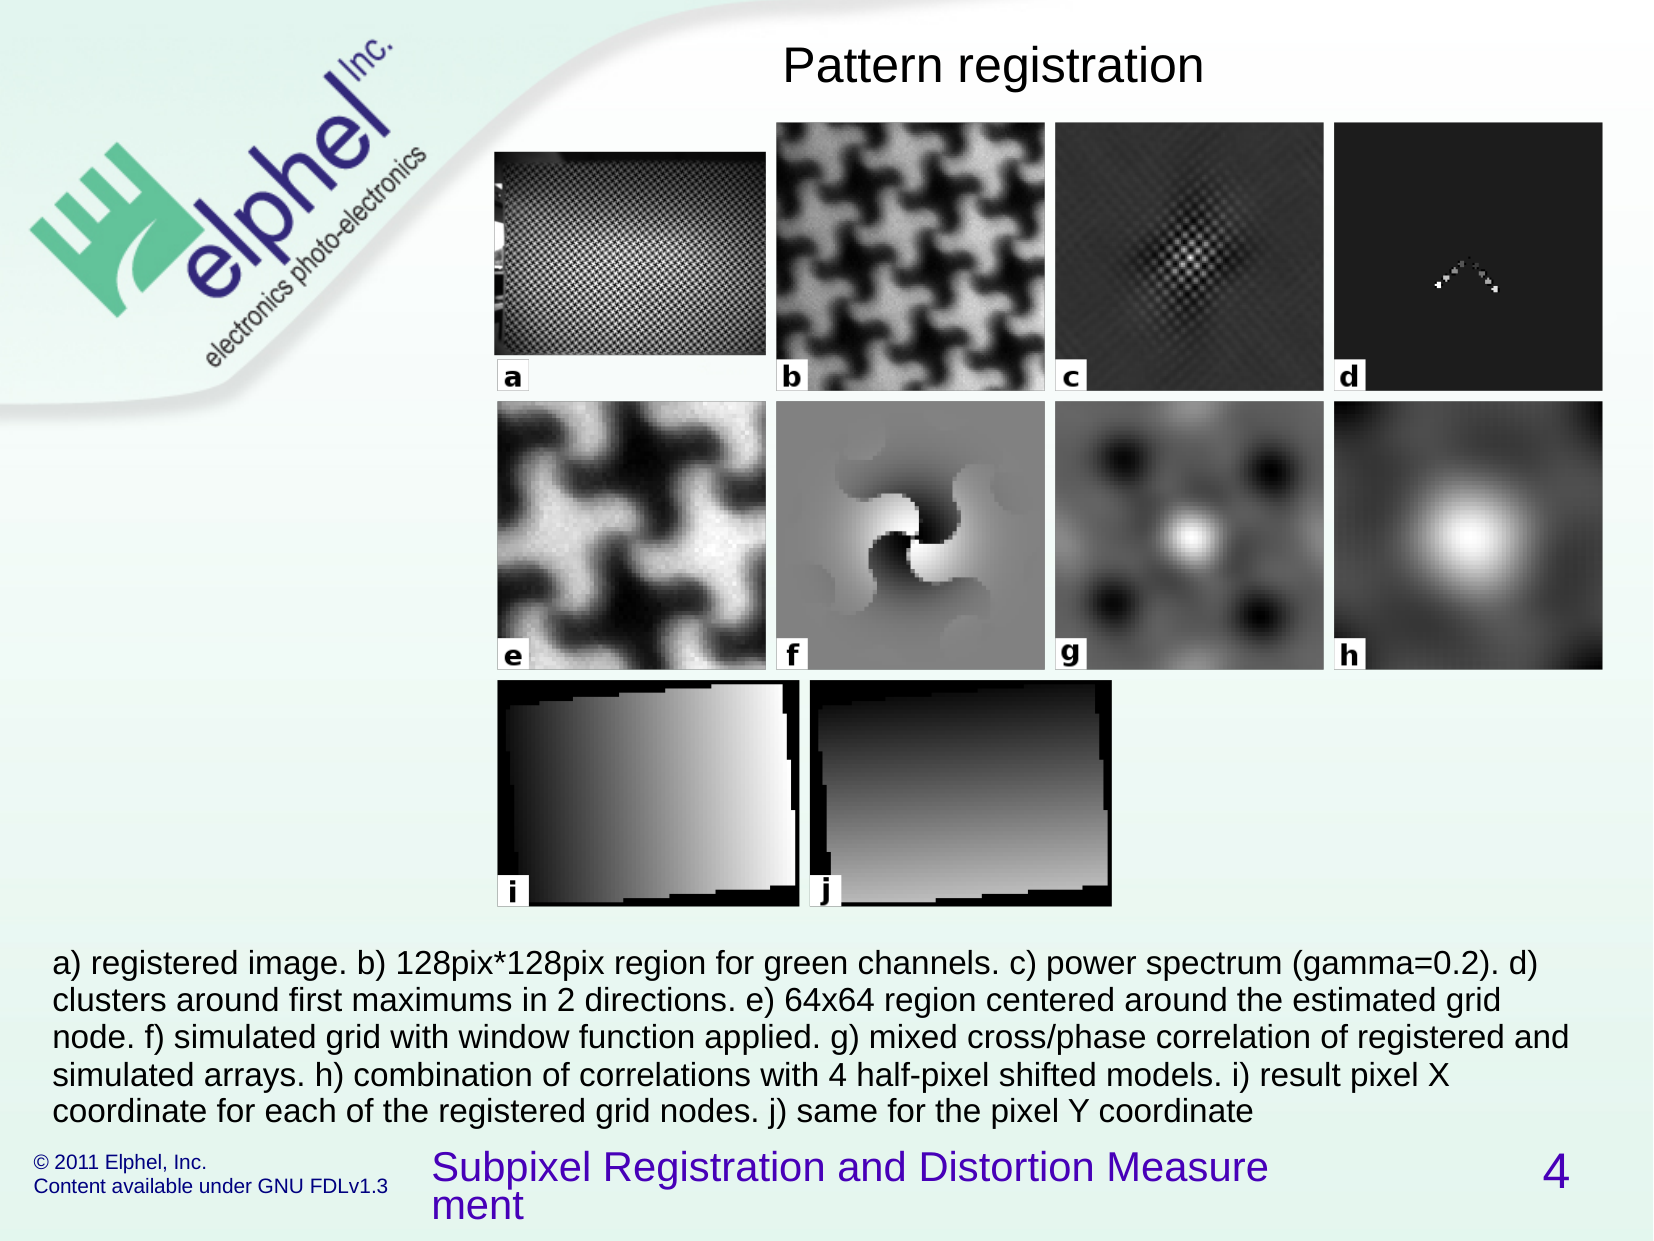

# Pattern registration
a) registered image. b) 128pix*128pix region for green channels. c) power spectrum (gamma=0.2). d) clusters around first maximums in 2 directions. e) 64x64 region centered around the estimated grid node. f) simulated grid with window function applied. g) mixed cross/phase correlation of registered and simulated arrays. h) combination of correlations with 4 half-pixel shifted models. i) result pixel X coordinate for each of the registered grid nodes. j) same for the pixel Y coordinate
Subpixel Registration and Distortion Measurement
4